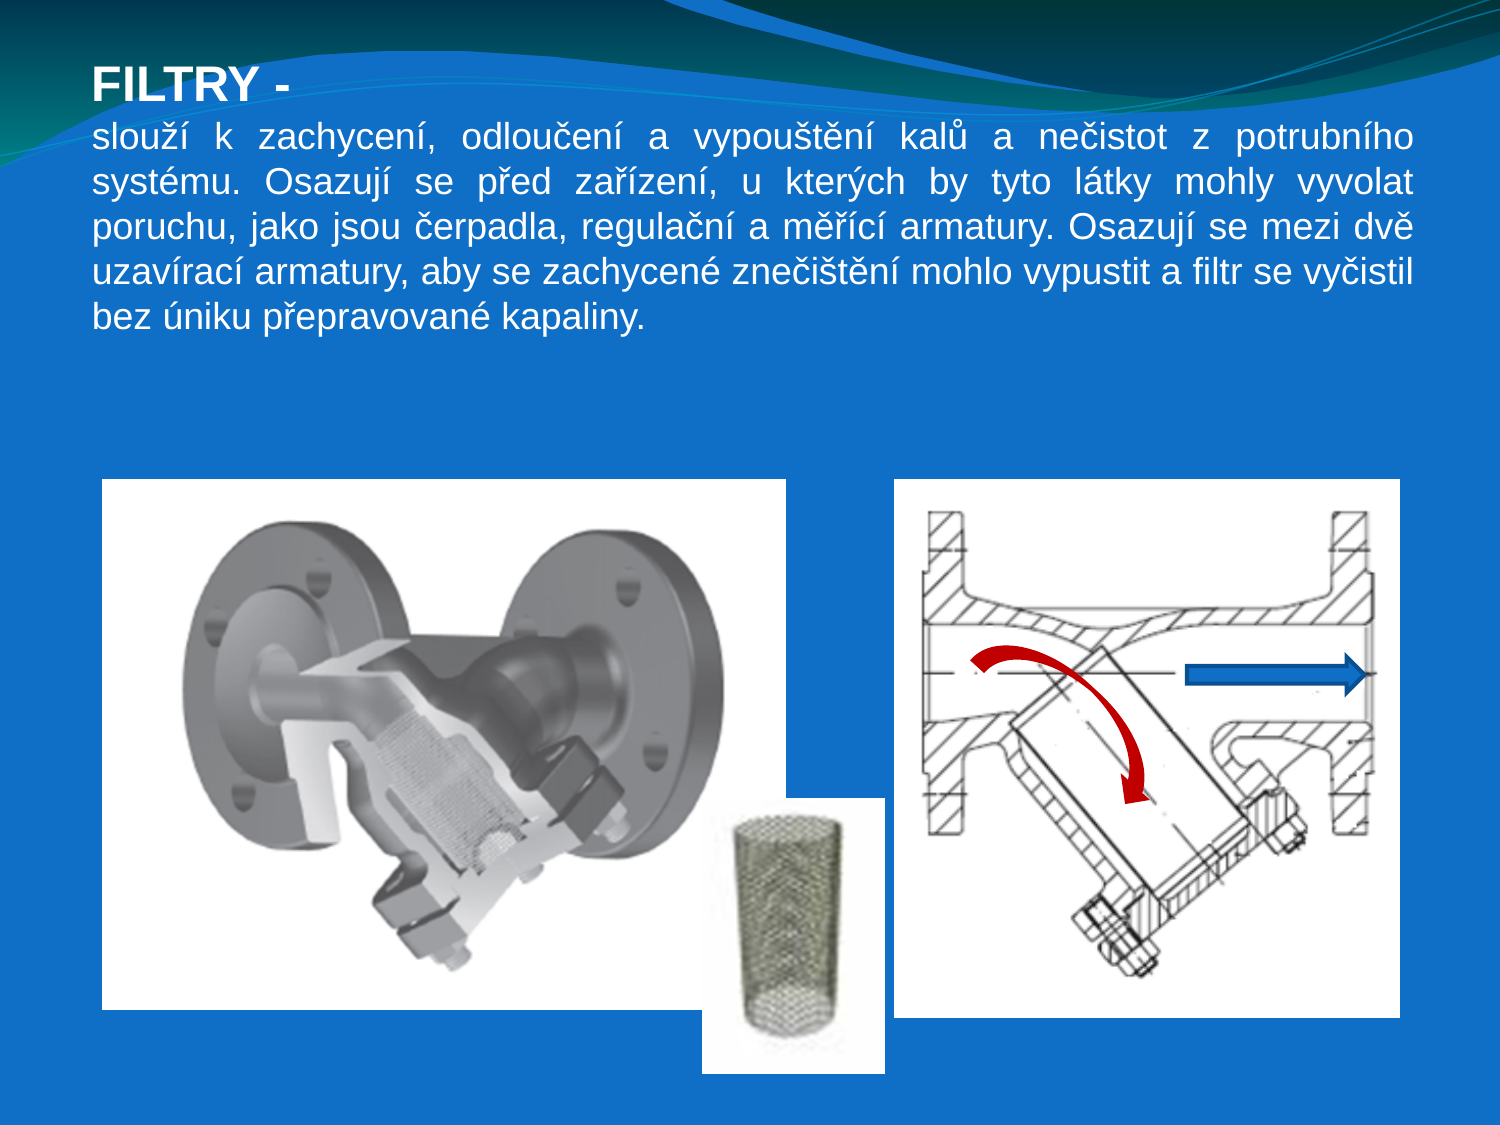

FILTRY -
slouží k zachycení, odloučení a vypouštění kalů a nečistot z potrubního systému. Osazují se před zařízení, u kterých by tyto látky mohly vyvolat poruchu, jako jsou čerpadla, regulační a měřící armatury. Osazují se mezi dvě uzavírací armatury, aby se zachycené znečištění mohlo vypustit a filtr se vyčistil bez úniku přepravované kapaliny.